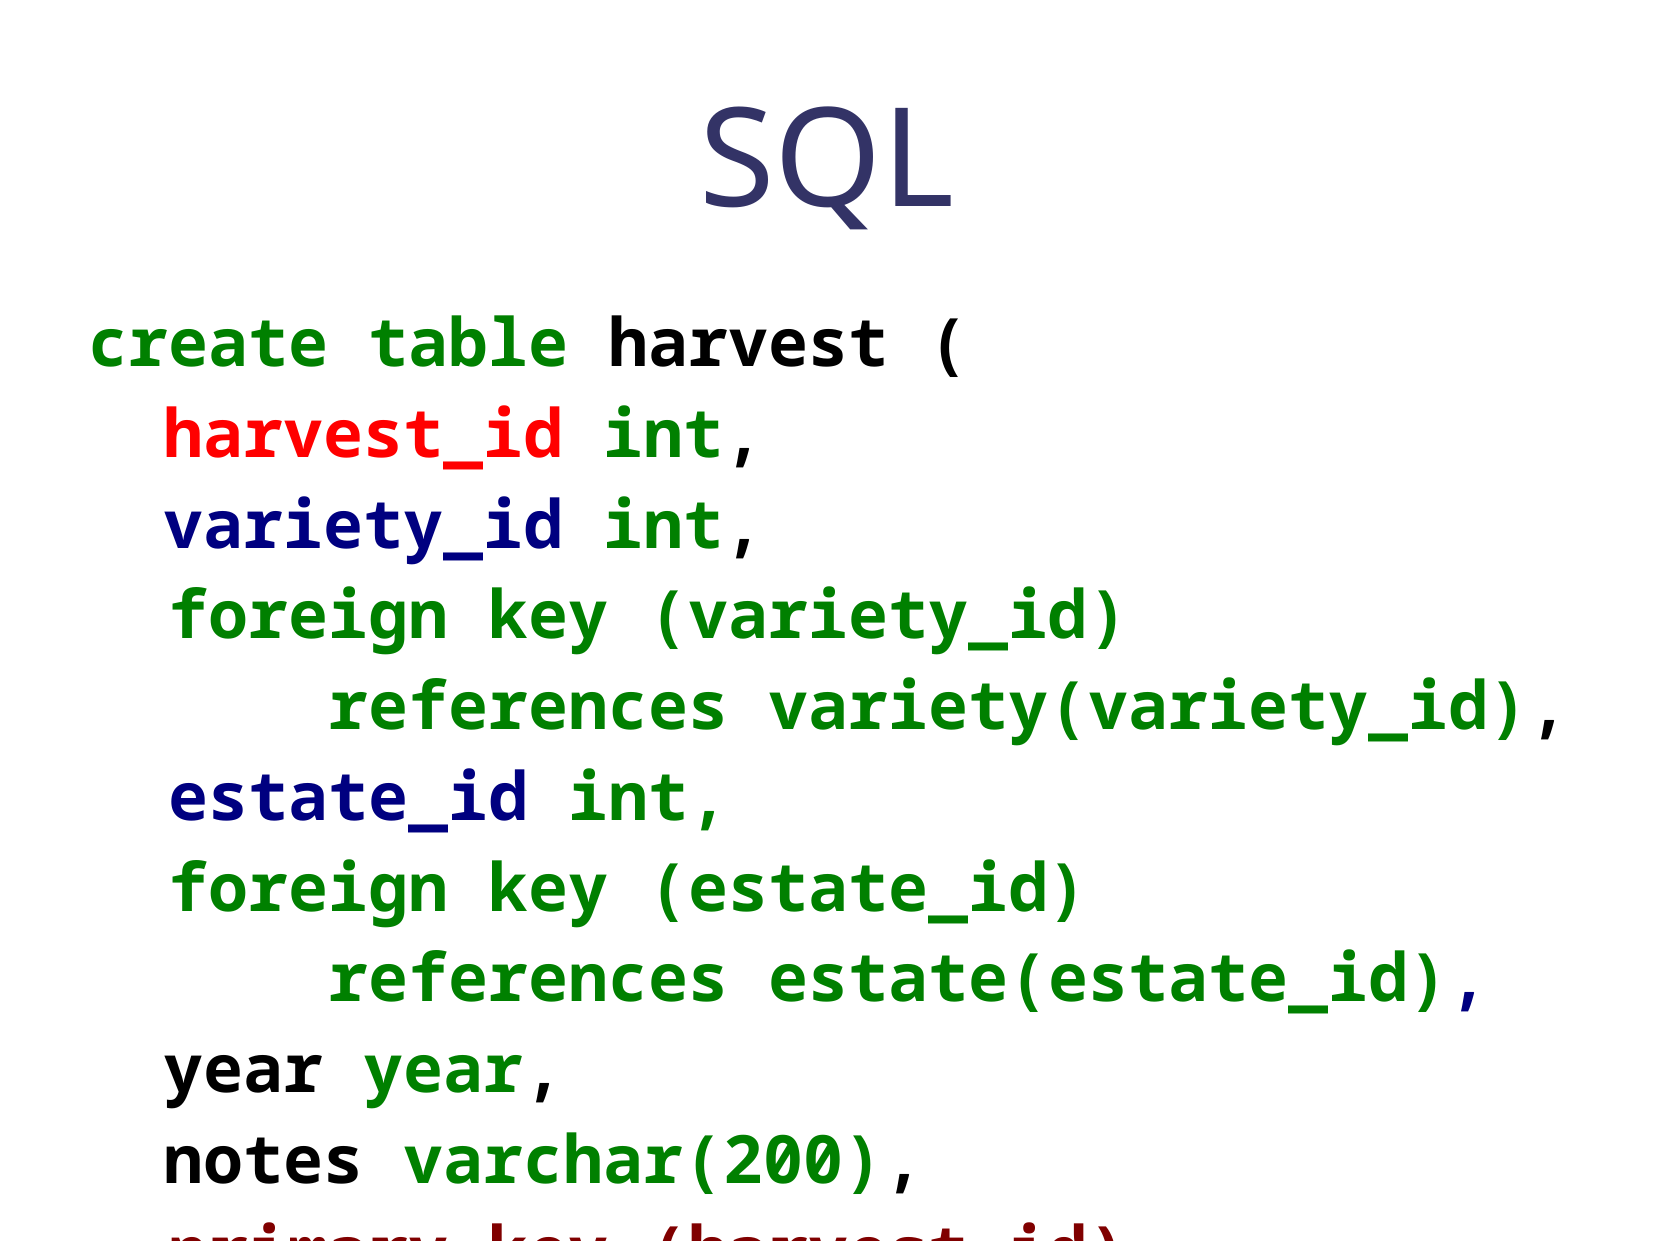

# SQL
create table harvest (
	harvest_id int,
	variety_id int,
 foreign key (variety_id)
 references variety(variety_id),
 estate_id int,
 foreign key (estate_id)
 references estate(estate_id),
	year year,
	notes varchar(200),
 primary key (harvest_id),
);